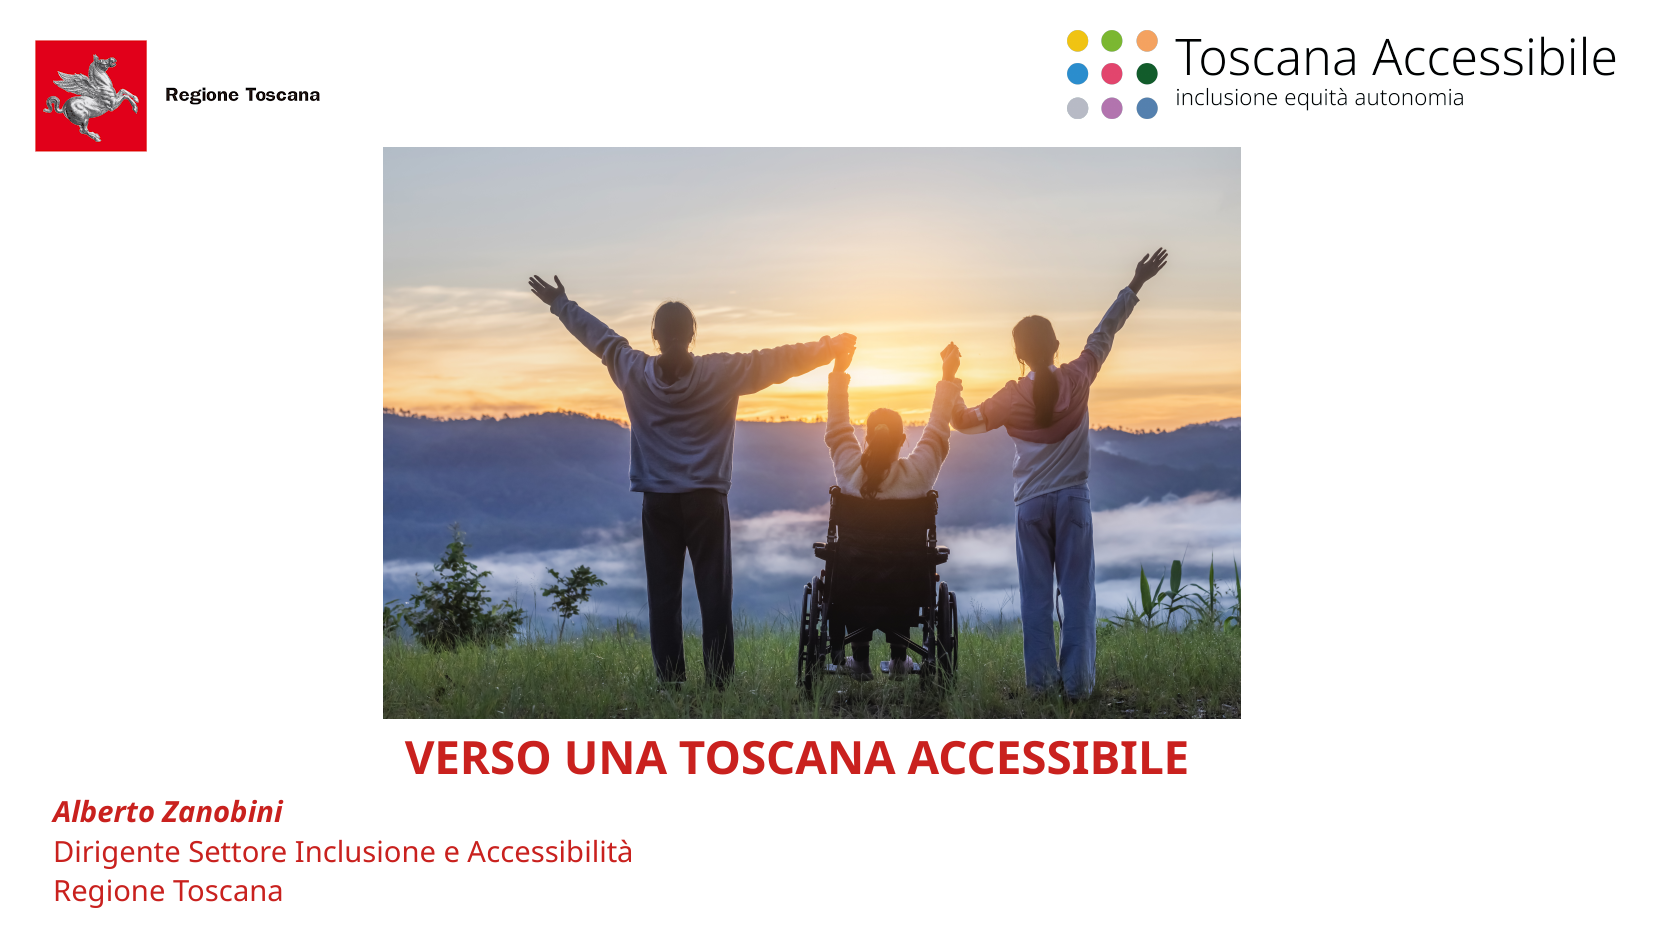

# VERSO UNA TOSCANA ACCESSIBILE
Alberto Zanobini
Dirigente Settore Inclusione e Accessibilità
Regione Toscana